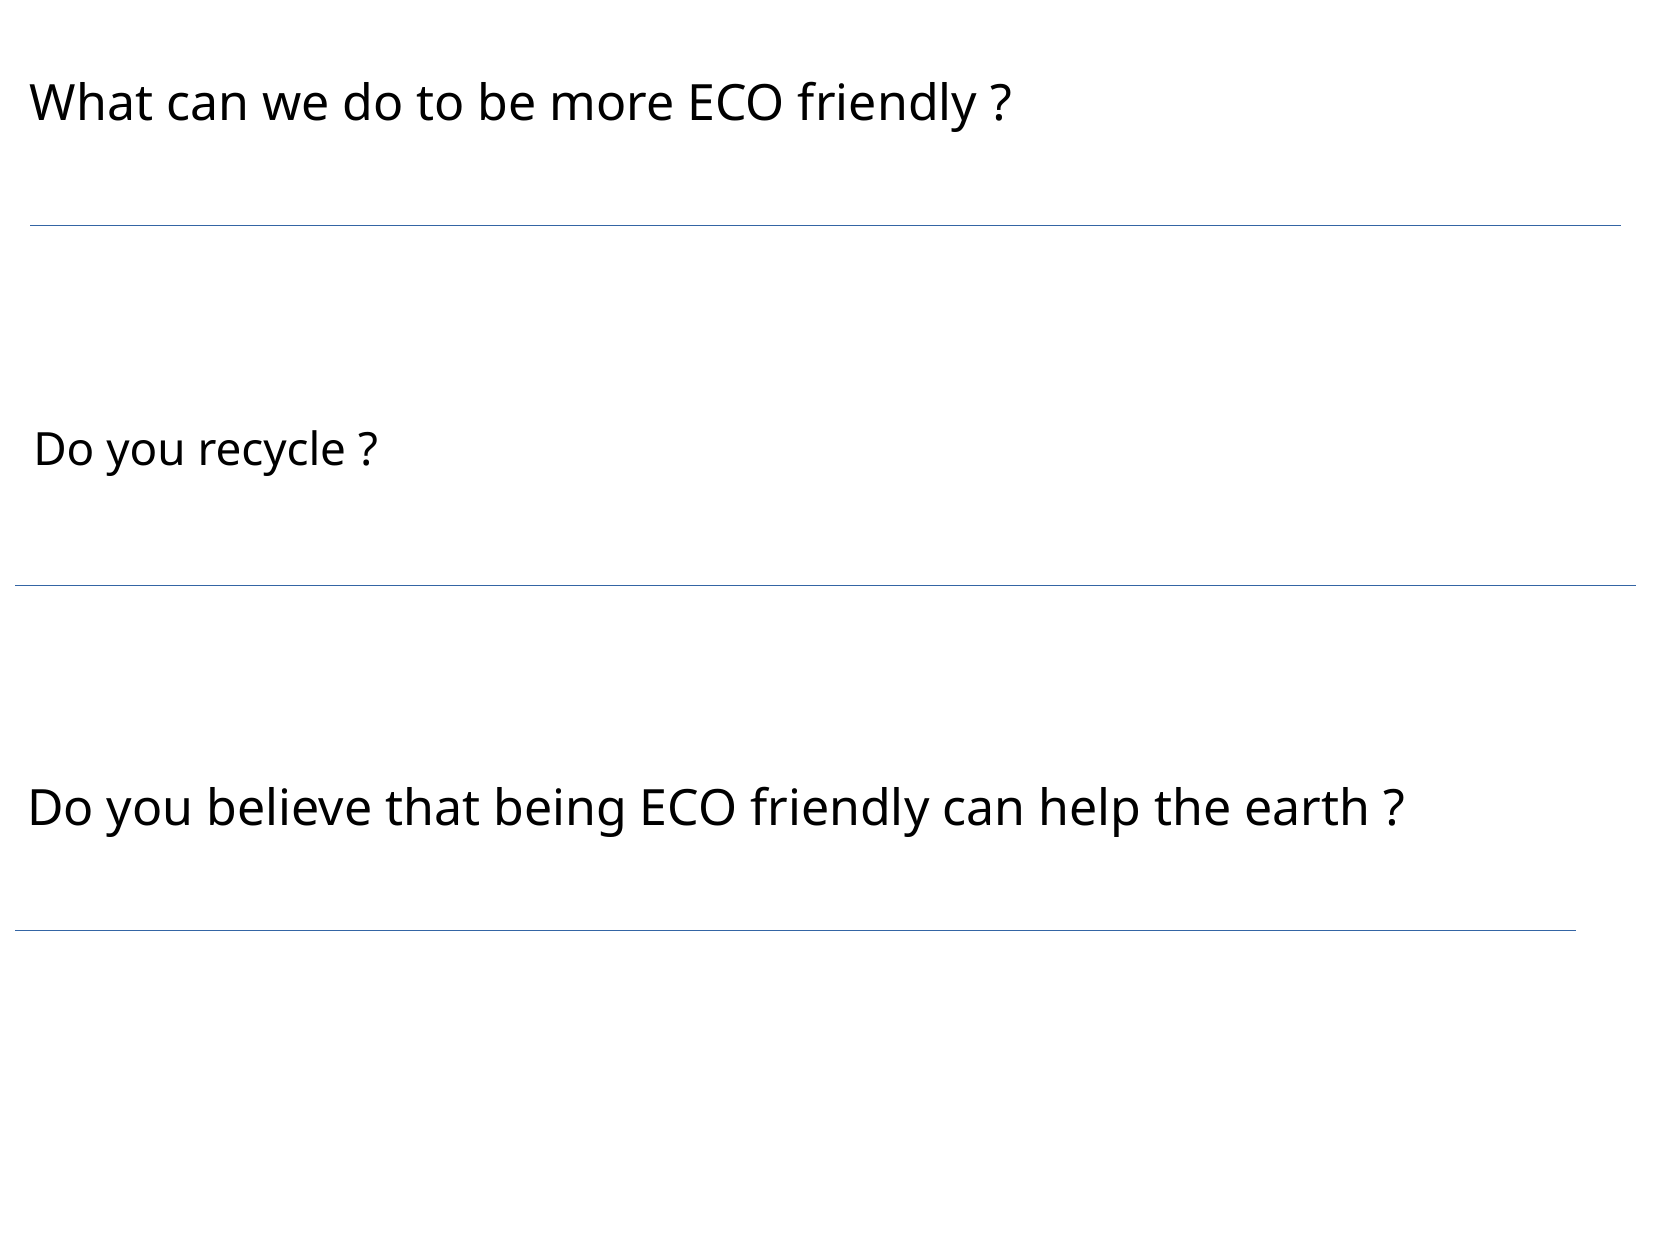

What can we do to be more ECO friendly ?
Do you recycle ?
Do you believe that being ECO friendly can help the earth ?